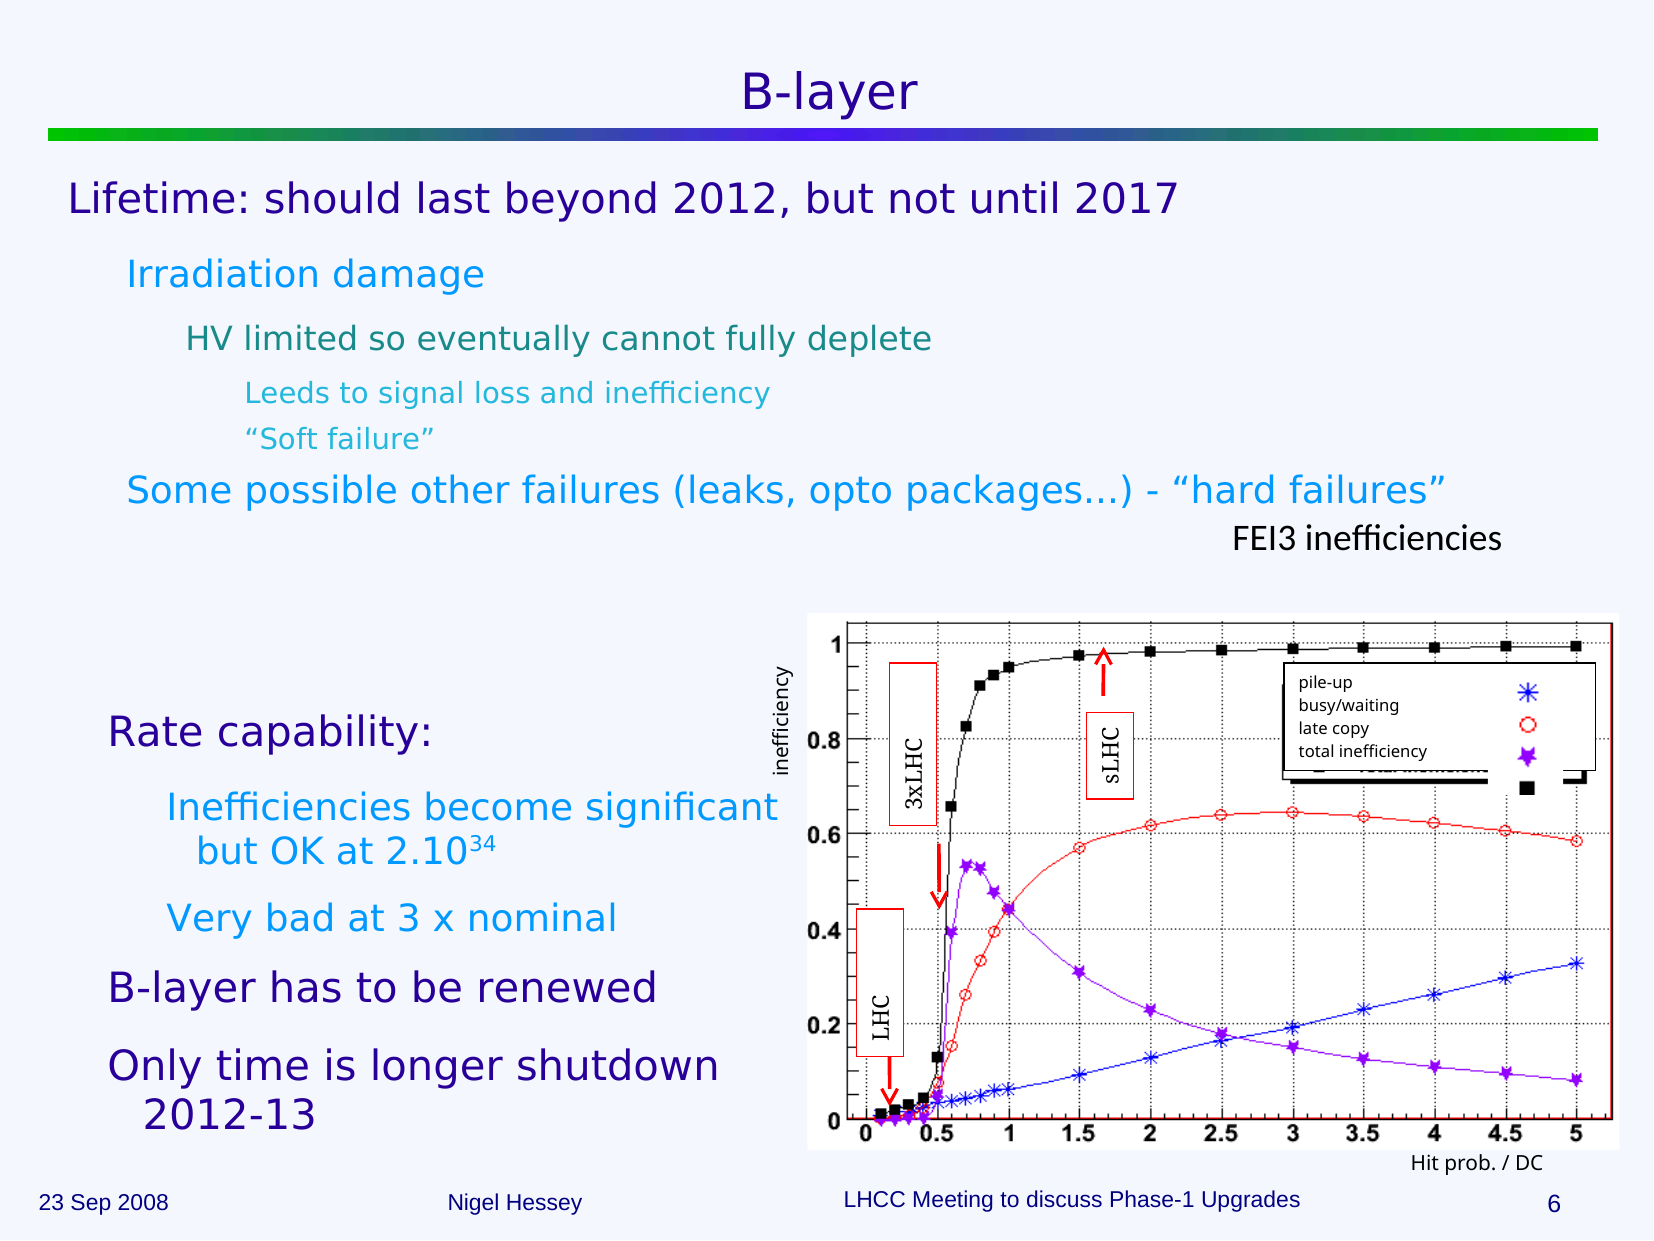

# B-layer
Lifetime: should last beyond 2012, but not until 2017
Irradiation damage
HV limited so eventually cannot fully deplete
Leeds to signal loss and inefficiency
“Soft failure”
Some possible other failures (leaks, opto packages...) - “hard failures”
FEI3 inefficiencies
pile-up
busy/waiting
late copy
total inefficiency
inefficiency
3xLHC
sLHC
LHC
Hit prob. / DC
Rate capability:
Inefficiencies become significant but OK at 2.1034
Very bad at 3 x nominal
B-layer has to be renewed
Only time is longer shutdown 2012-13